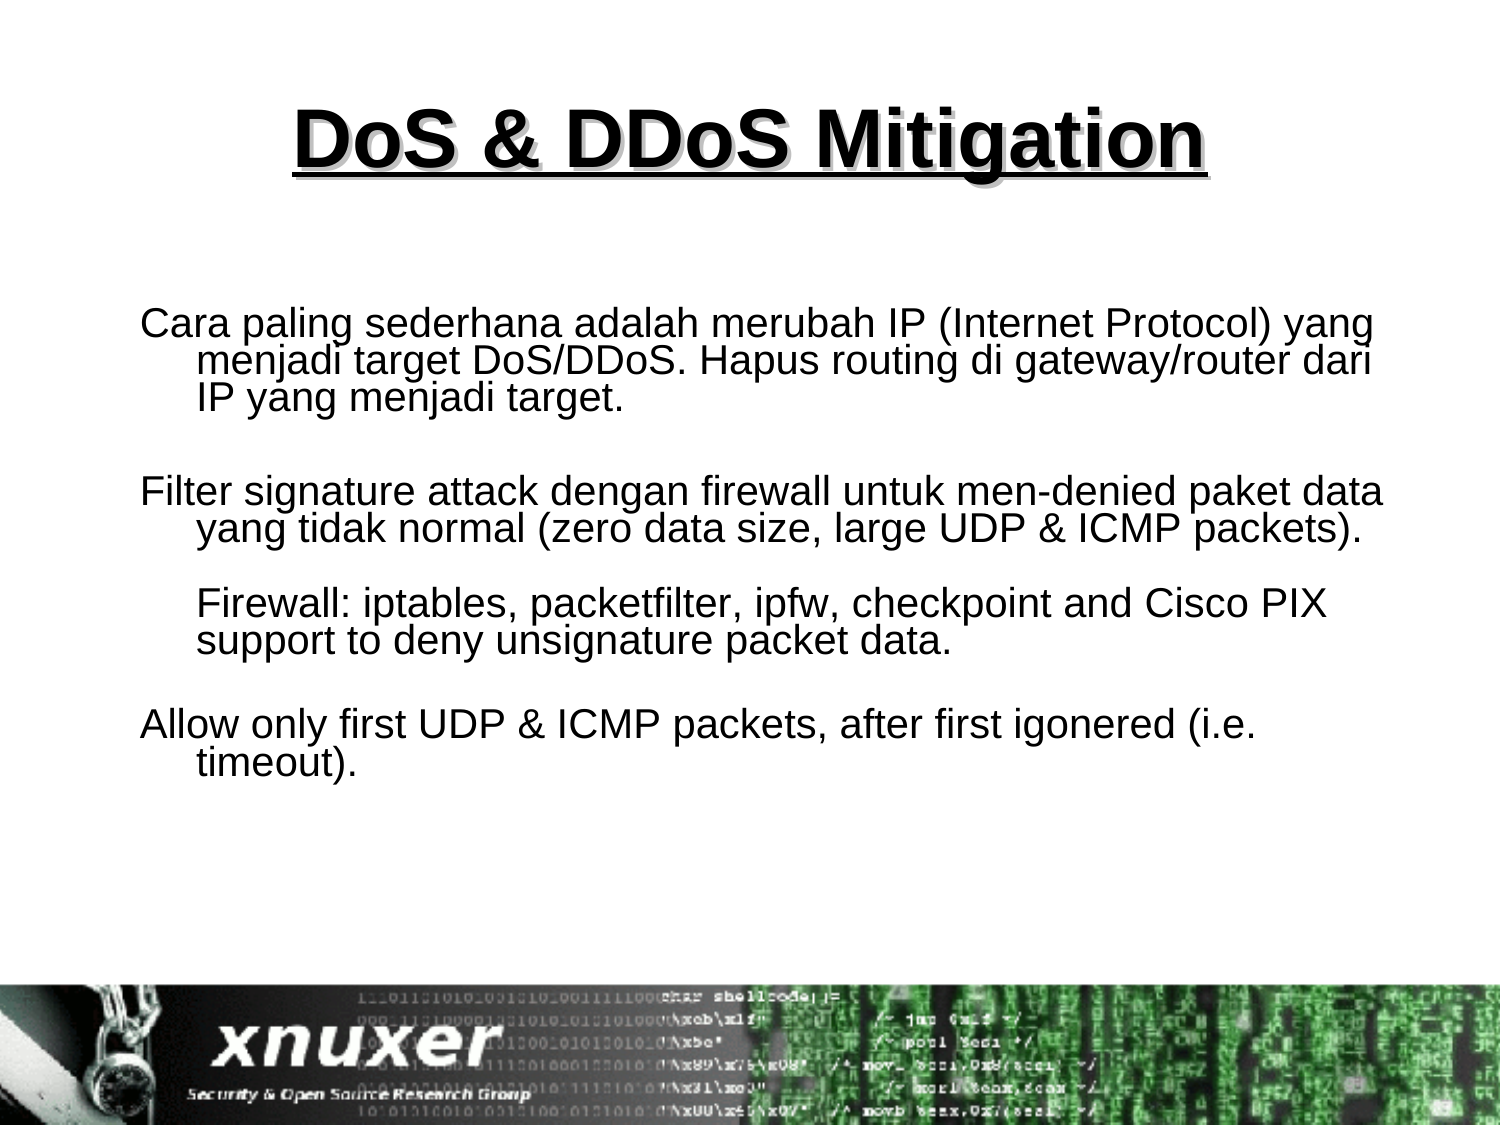

# DoS & DDoS Mitigation
Cara paling sederhana adalah merubah IP (Internet Protocol) yang menjadi target DoS/DDoS. Hapus routing di gateway/router dari IP yang menjadi target.
Filter signature attack dengan firewall untuk men-denied paket data yang tidak normal (zero data size, large UDP & ICMP packets).
Firewall: iptables, packetfilter, ipfw, checkpoint and Cisco PIX support to deny unsignature packet data.
Allow only first UDP & ICMP packets, after first igonered (i.e. timeout).